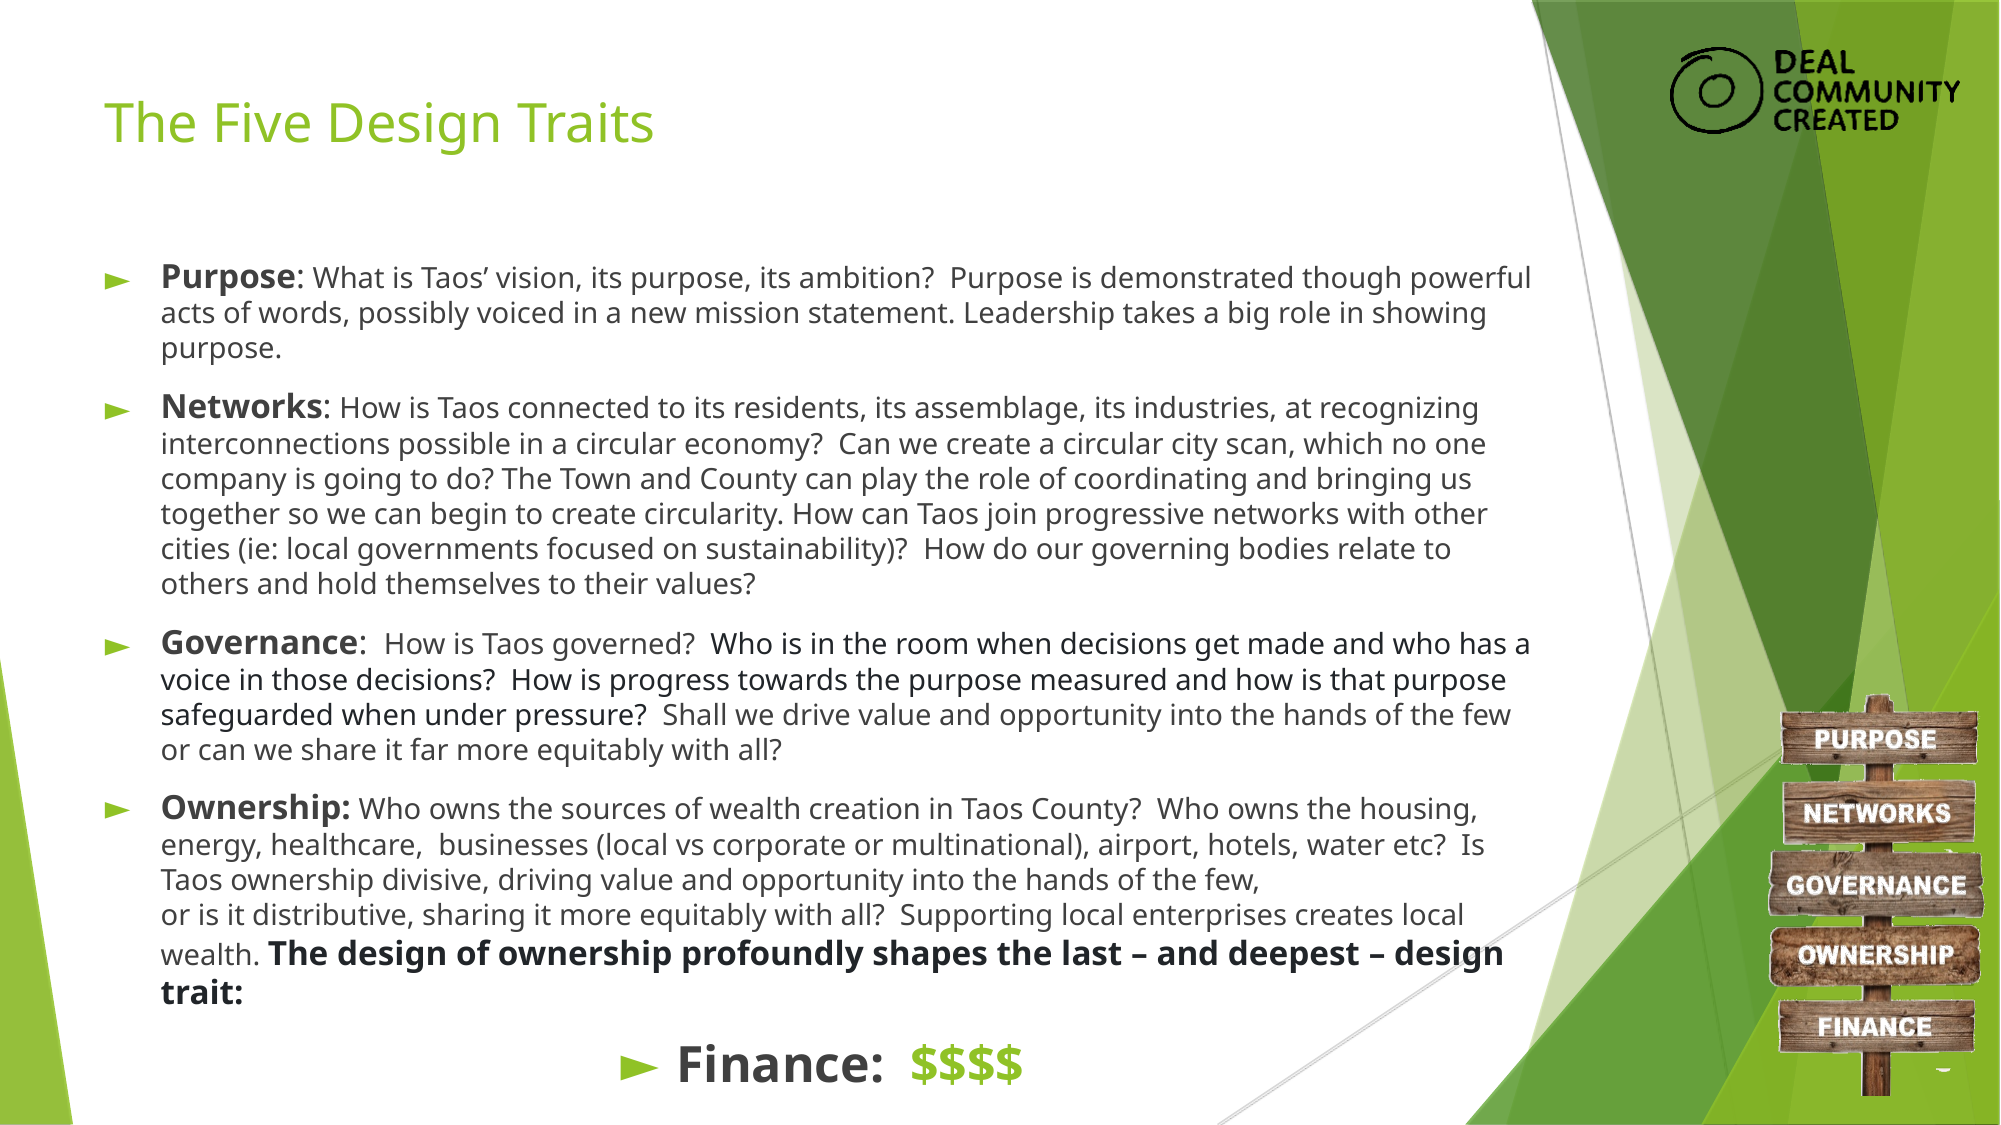

The Five Design Traits
Purpose: What is Taos’ vision, its purpose, its ambition? Purpose is demonstrated though powerful acts of words, possibly voiced in a new mission statement. Leadership takes a big role in showing purpose.
Networks: How is Taos connected to its residents, its assemblage, its industries, at recognizing interconnections possible in a circular economy? Can we create a circular city scan, which no one company is going to do? The Town and County can play the role of coordinating and bringing us together so we can begin to create circularity. How can Taos join progressive networks with other cities (ie: local governments focused on sustainability)? How do our governing bodies relate to others and hold themselves to their values?
Governance: How is Taos governed? Who is in the room when decisions get made and who has a voice in those decisions? How is progress towards the purpose measured and how is that purpose safeguarded when under pressure? Shall we drive value and opportunity into the hands of the few or can we share it far more equitably with all?
Ownership: Who owns the sources of wealth creation in Taos County? Who owns the housing, energy, healthcare, businesses (local vs corporate or multinational), airport, hotels, water etc? Is Taos ownership divisive, driving value and opportunity into the hands of the few,
or is it distributive, sharing it more equitably with all? Supporting local enterprises creates local wealth. The design of ownership profoundly shapes the last – and deepest – design trait:
Finance: $$$$